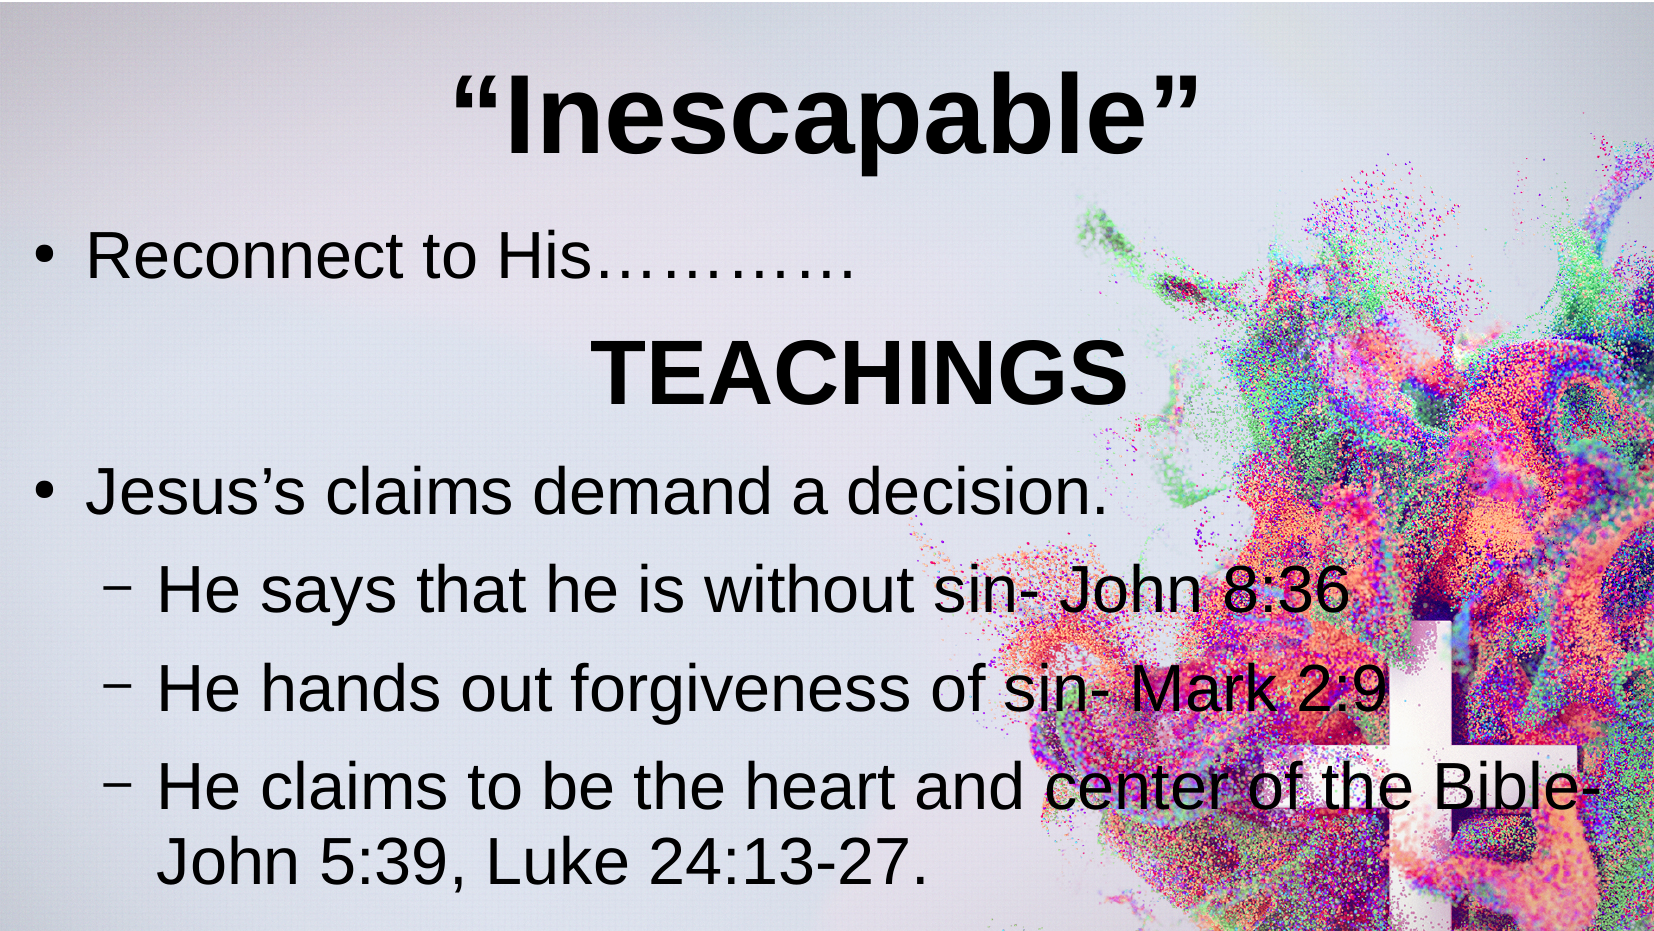

# “Inescapable”
Reconnect to His…………
TEACHINGS
Jesus’s claims demand a decision.
He says that he is without sin- John 8:36
He hands out forgiveness of sin- Mark 2:9
He claims to be the heart and center of the Bible- John 5:39, Luke 24:13-27.